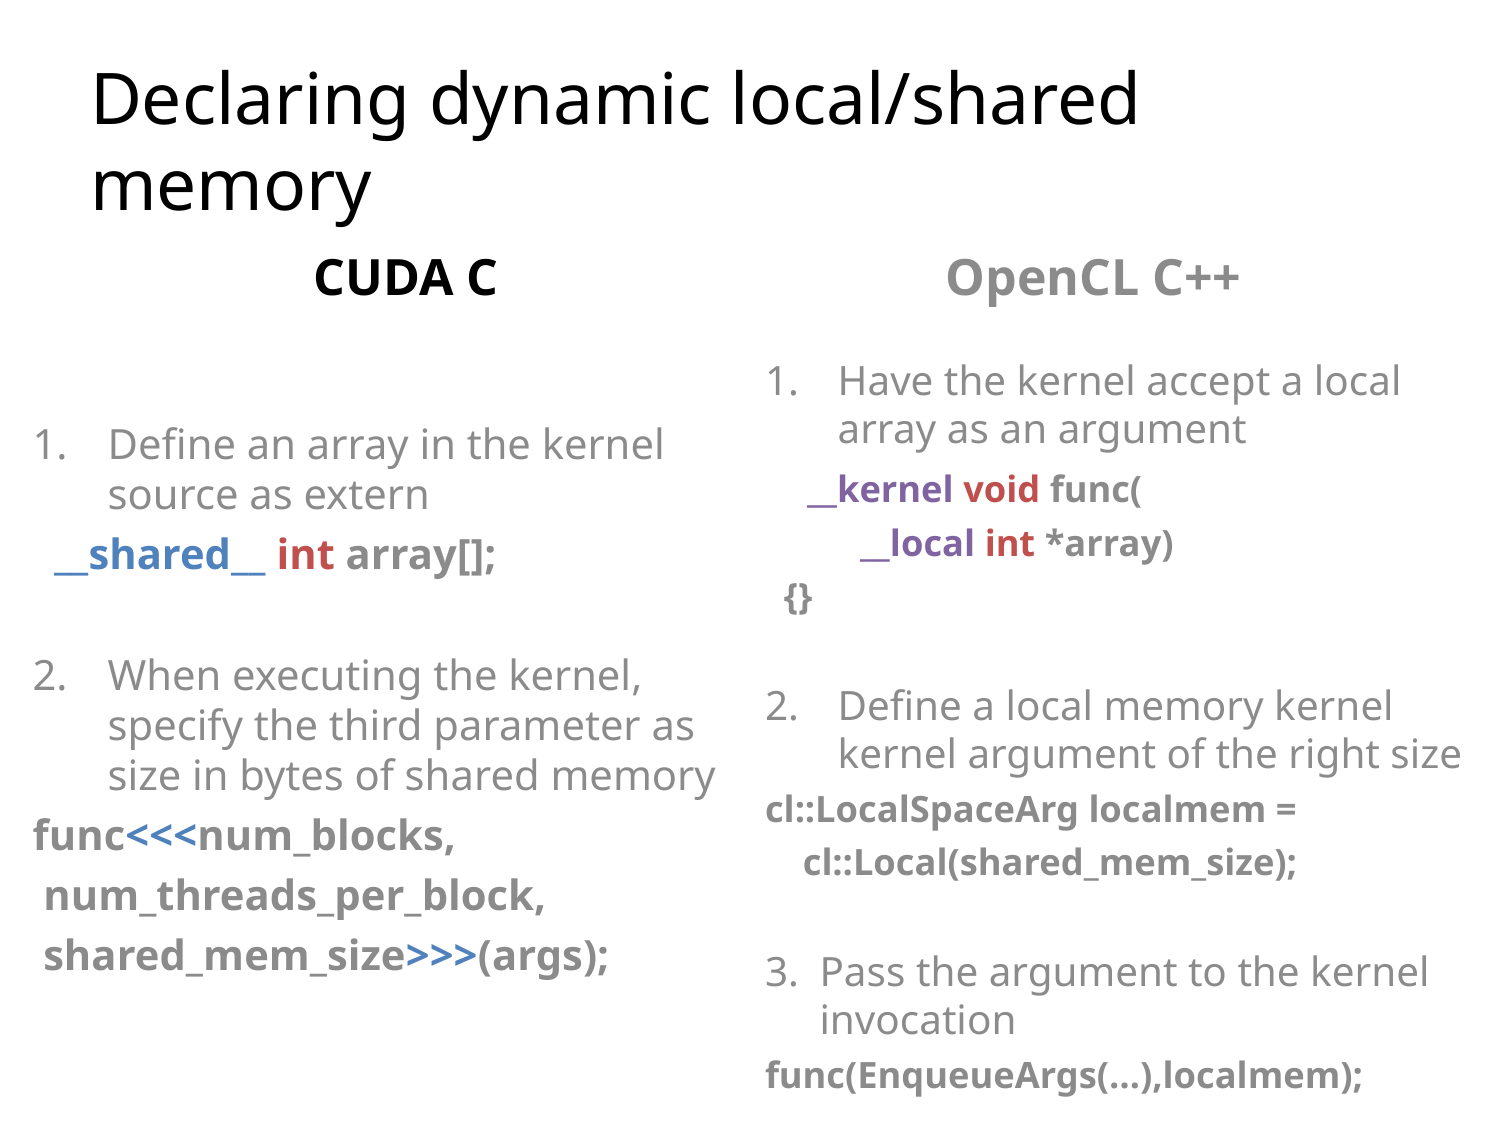

# Declaring dynamic local/shared memory
CUDA C
OpenCL C++
Define an array in the kernel source as extern
 __shared__ int array[];
When executing the kernel, specify the third parameter as size in bytes of shared memory
func<<<num_blocks,
 num_threads_per_block,
 shared_mem_size>>>(args);
Have the kernel accept a local array as an argument
 __kernel void func(
 __local int *array)
 {}
Define a local memory kernel kernel argument of the right size
cl::LocalSpaceArg localmem =
 cl::Local(shared_mem_size);
Pass the argument to the kernel invocation
func(EnqueueArgs(…),localmem);